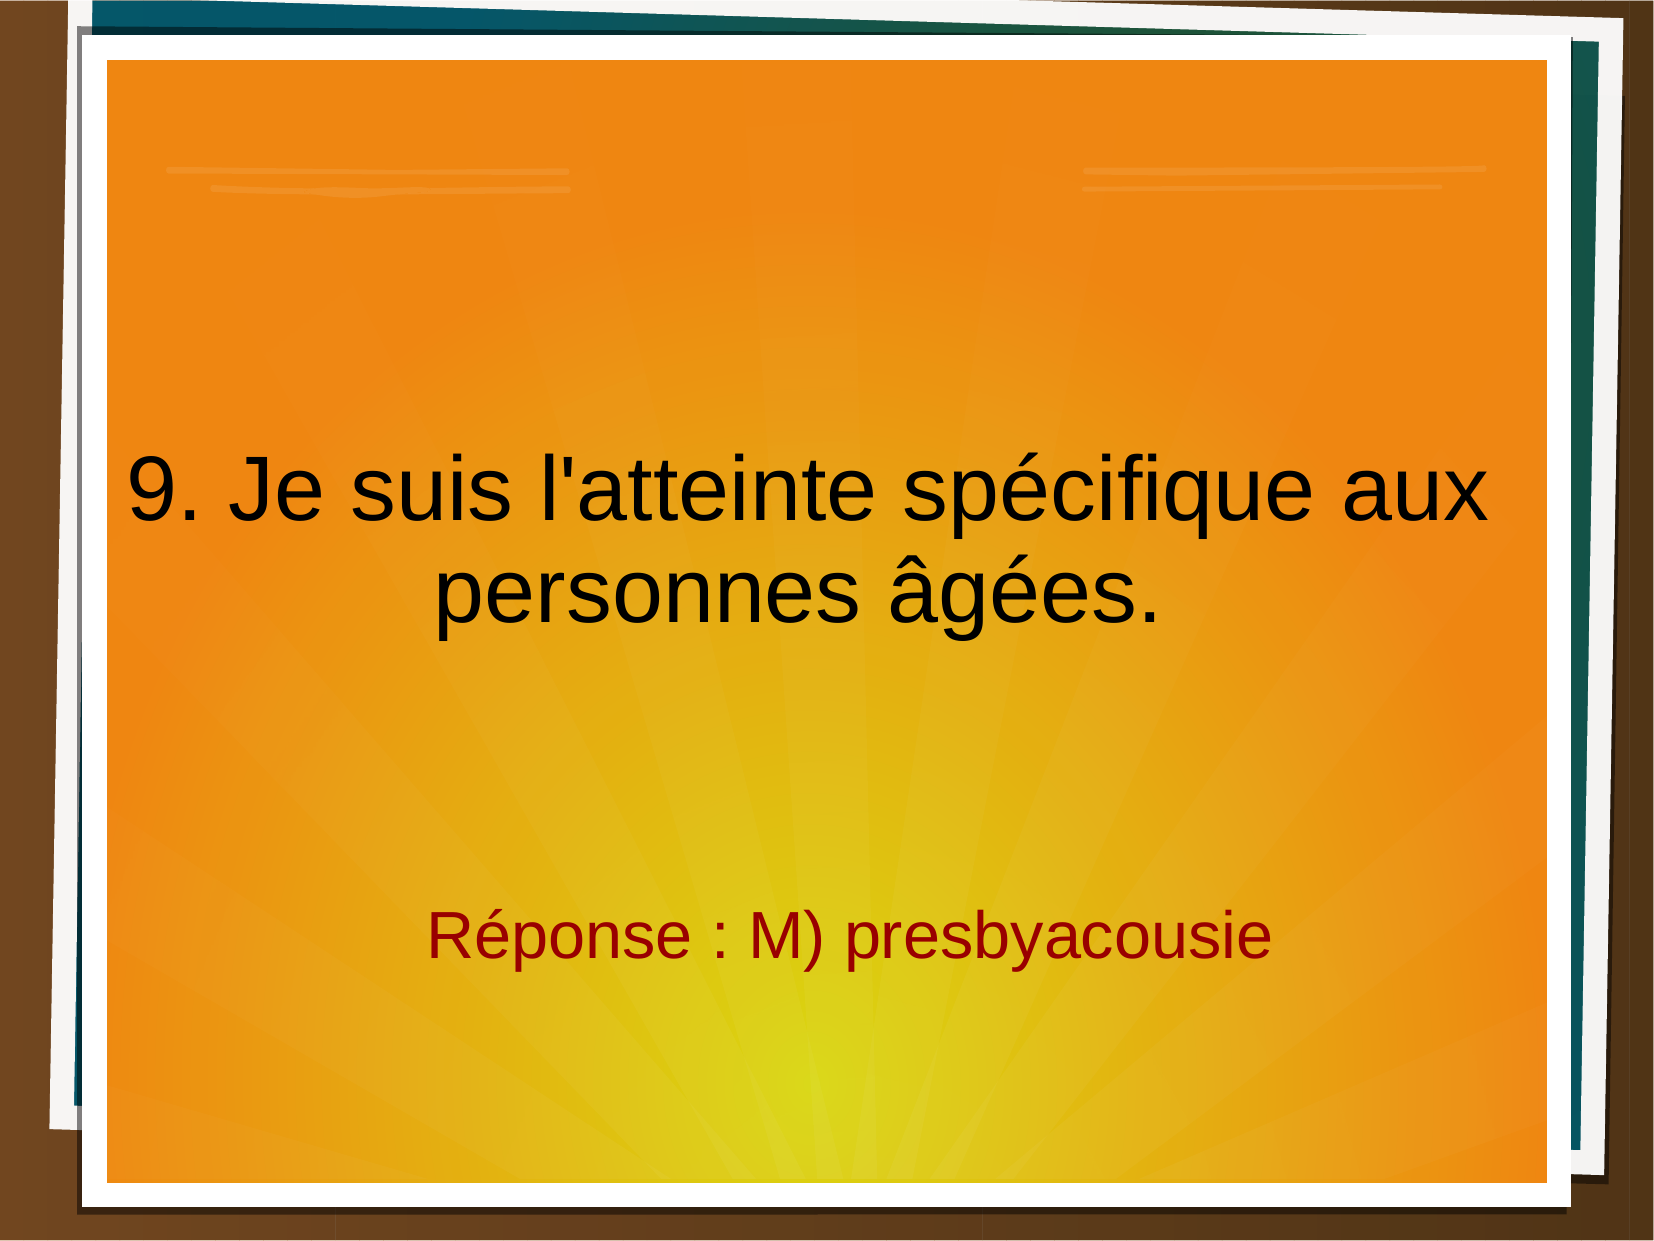

# 9. Je suis l'atteinte spécifique aux personnes âgées.
Réponse : M) presbyacousie